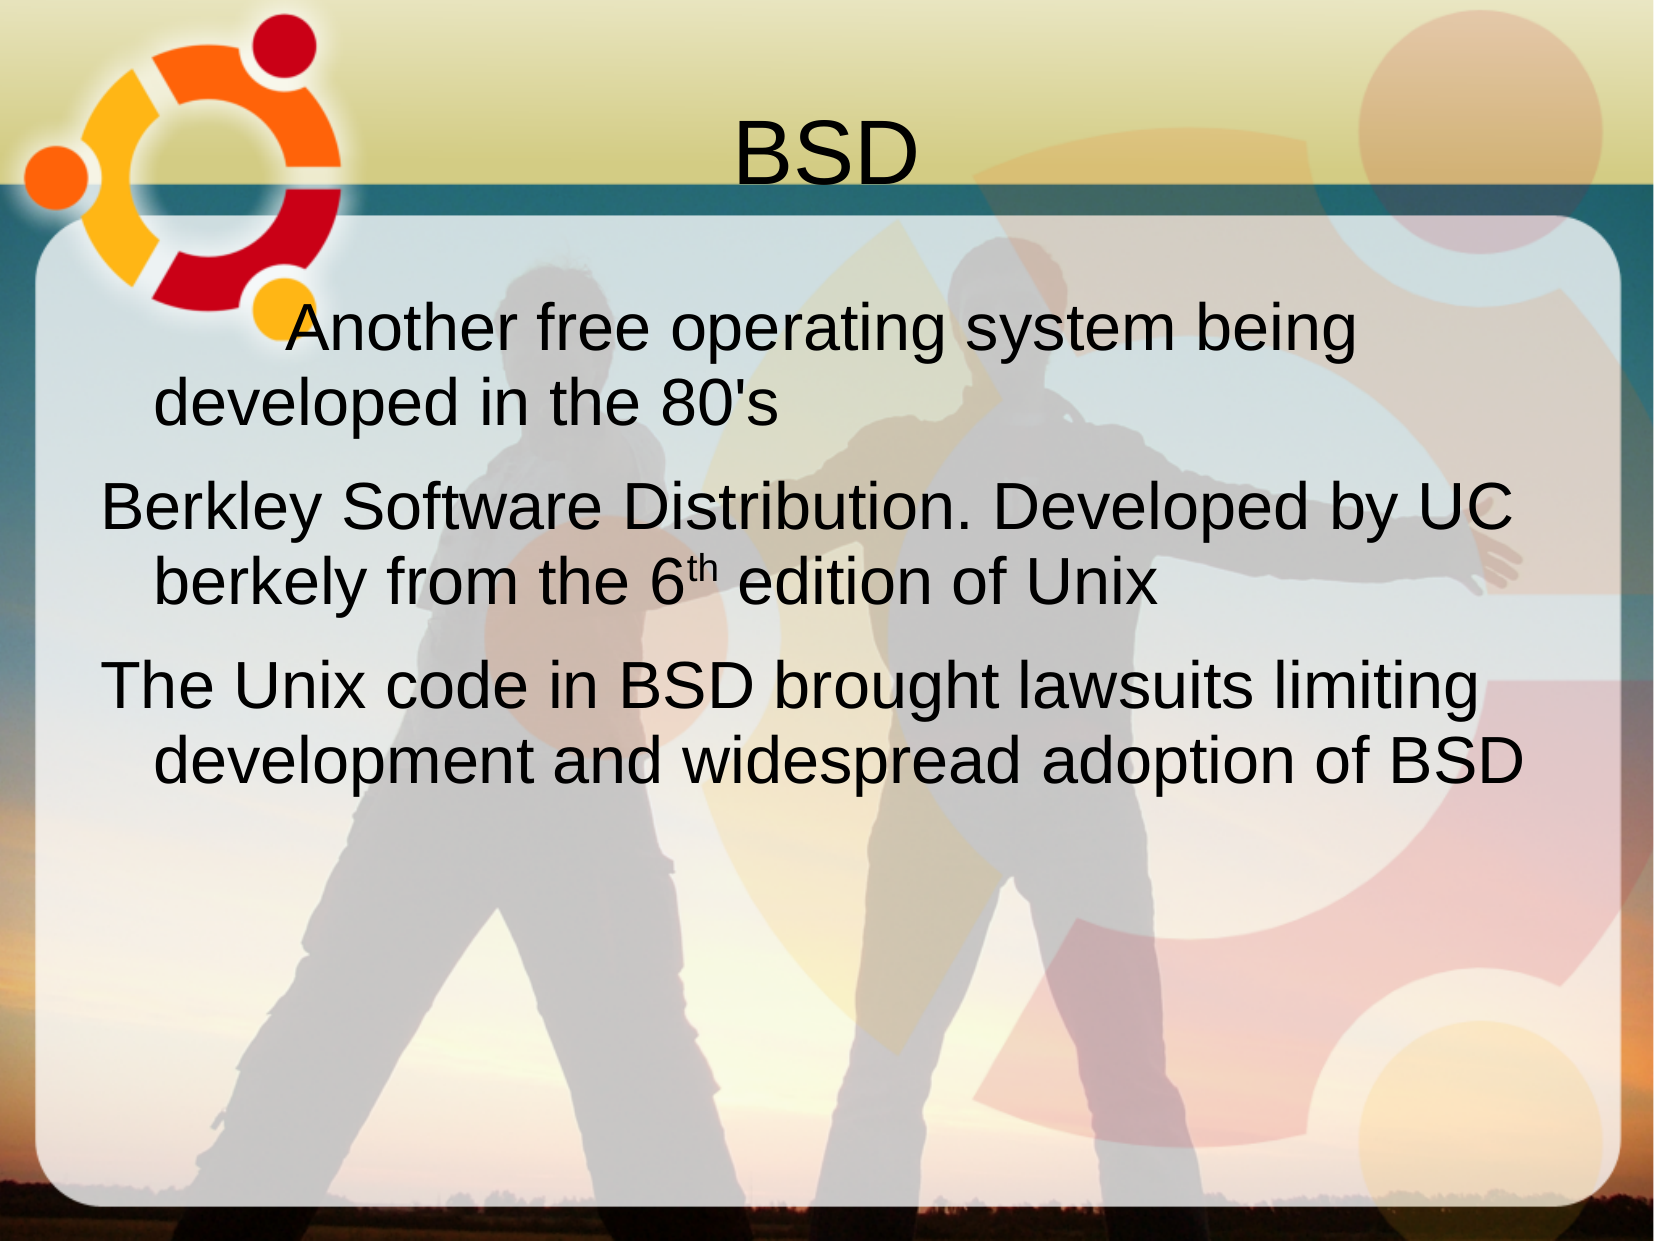

# BSD
 Another free operating system being developed in the 80's
Berkley Software Distribution. Developed by UC berkely from the 6th edition of Unix
The Unix code in BSD brought lawsuits limiting development and widespread adoption of BSD